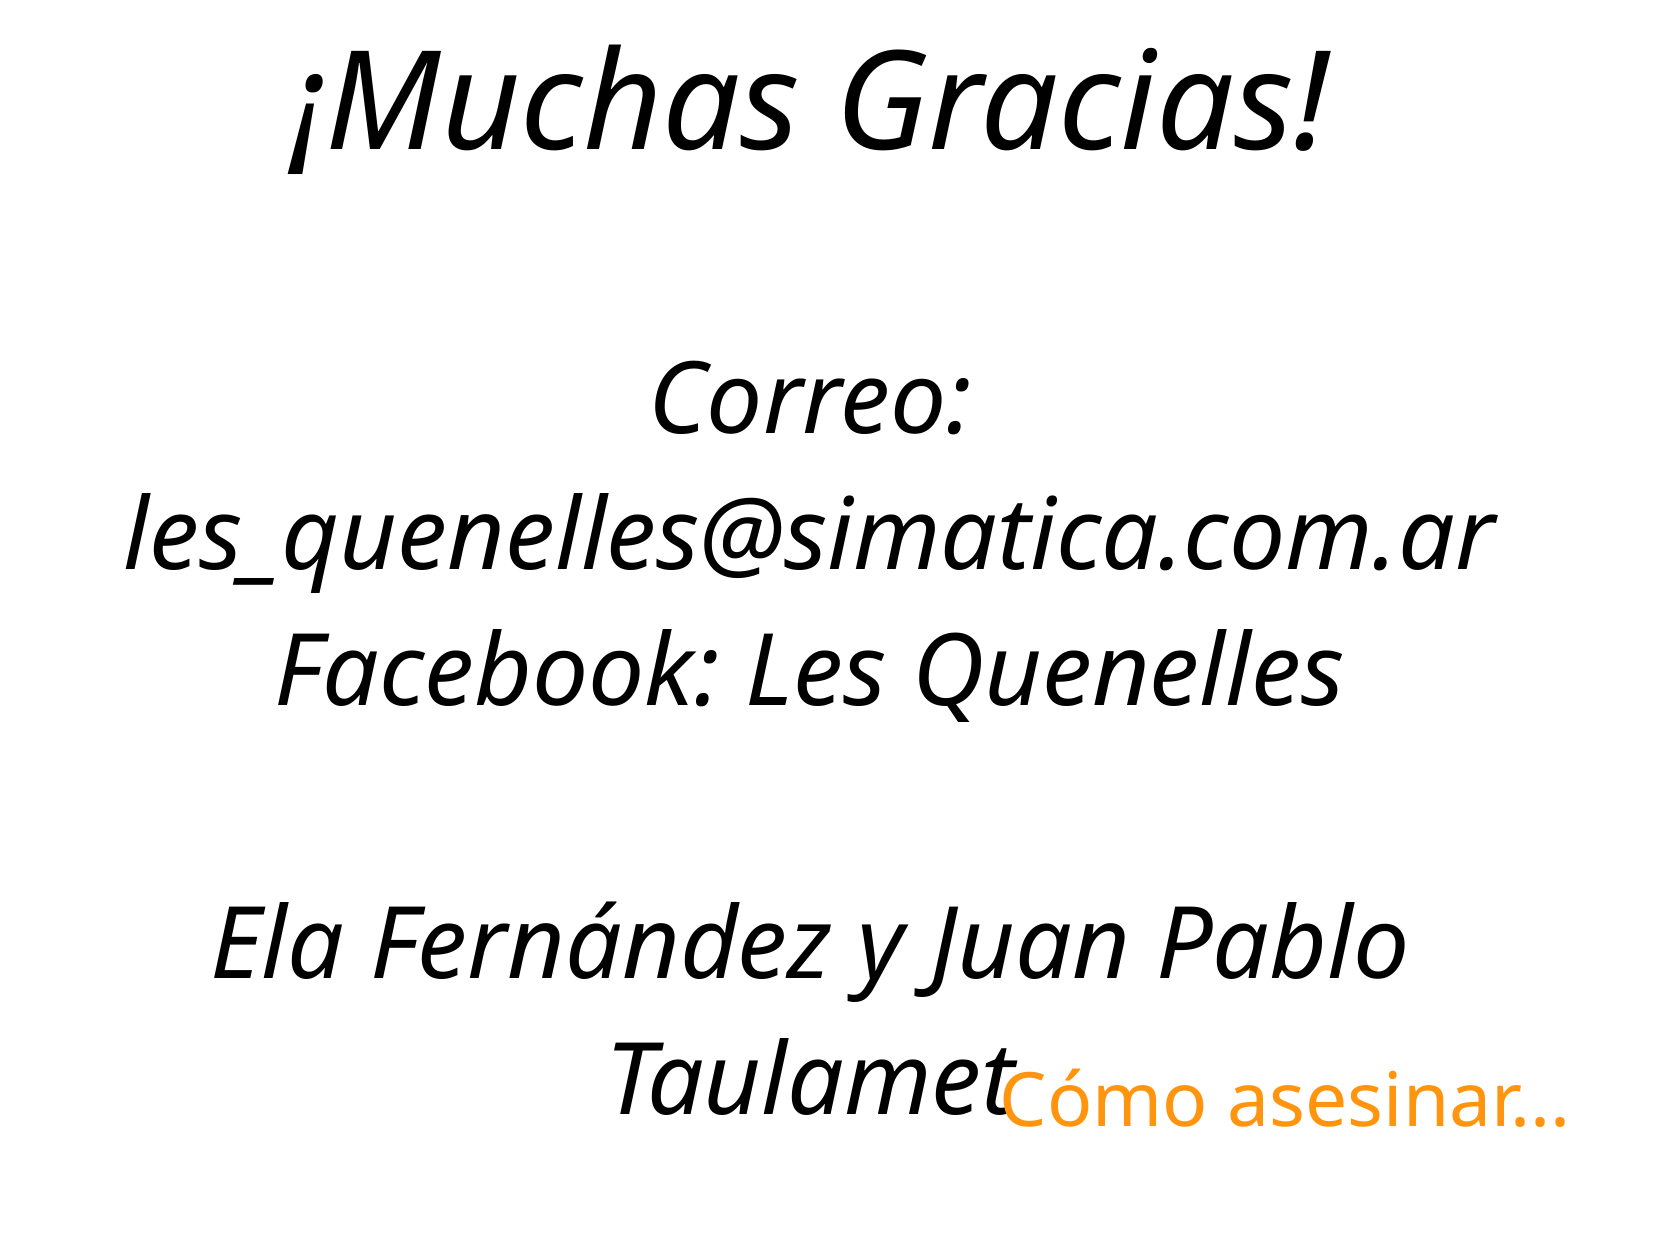

# ¡Muchas Gracias!
Correo: les_quenelles@simatica.com.ar
Facebook: Les Quenelles
Ela Fernández y Juan Pablo Taulamet
Cómo asesinar...